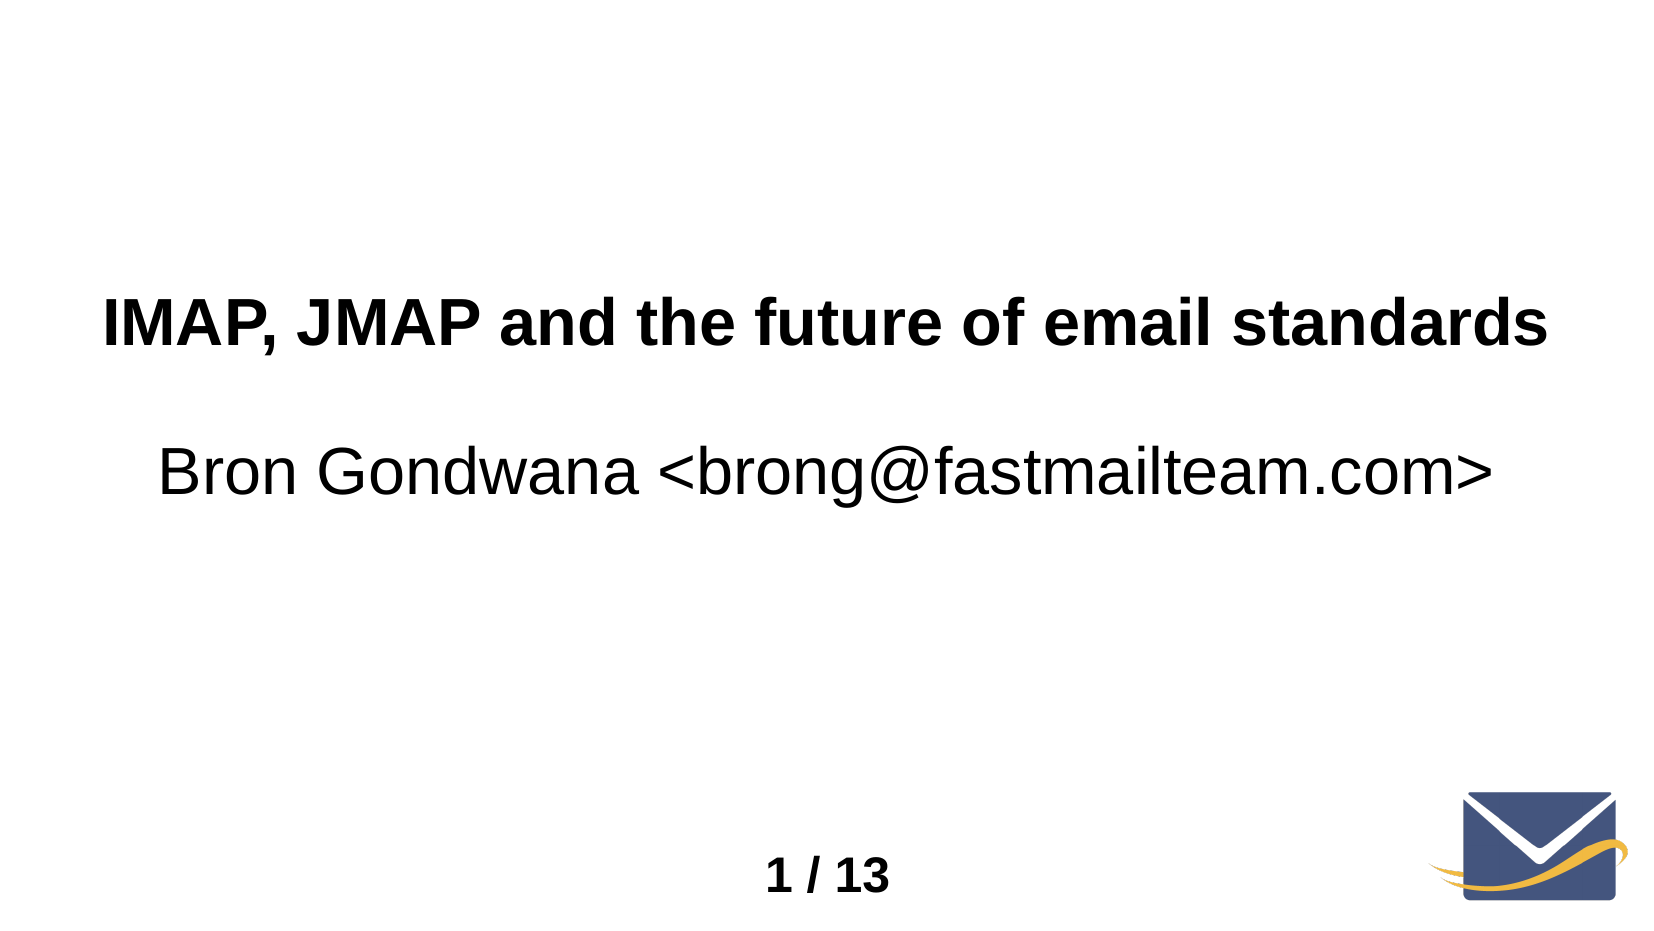

# IMAP, JMAP and the future of email standards
Bron Gondwana <brong@fastmailteam.com>